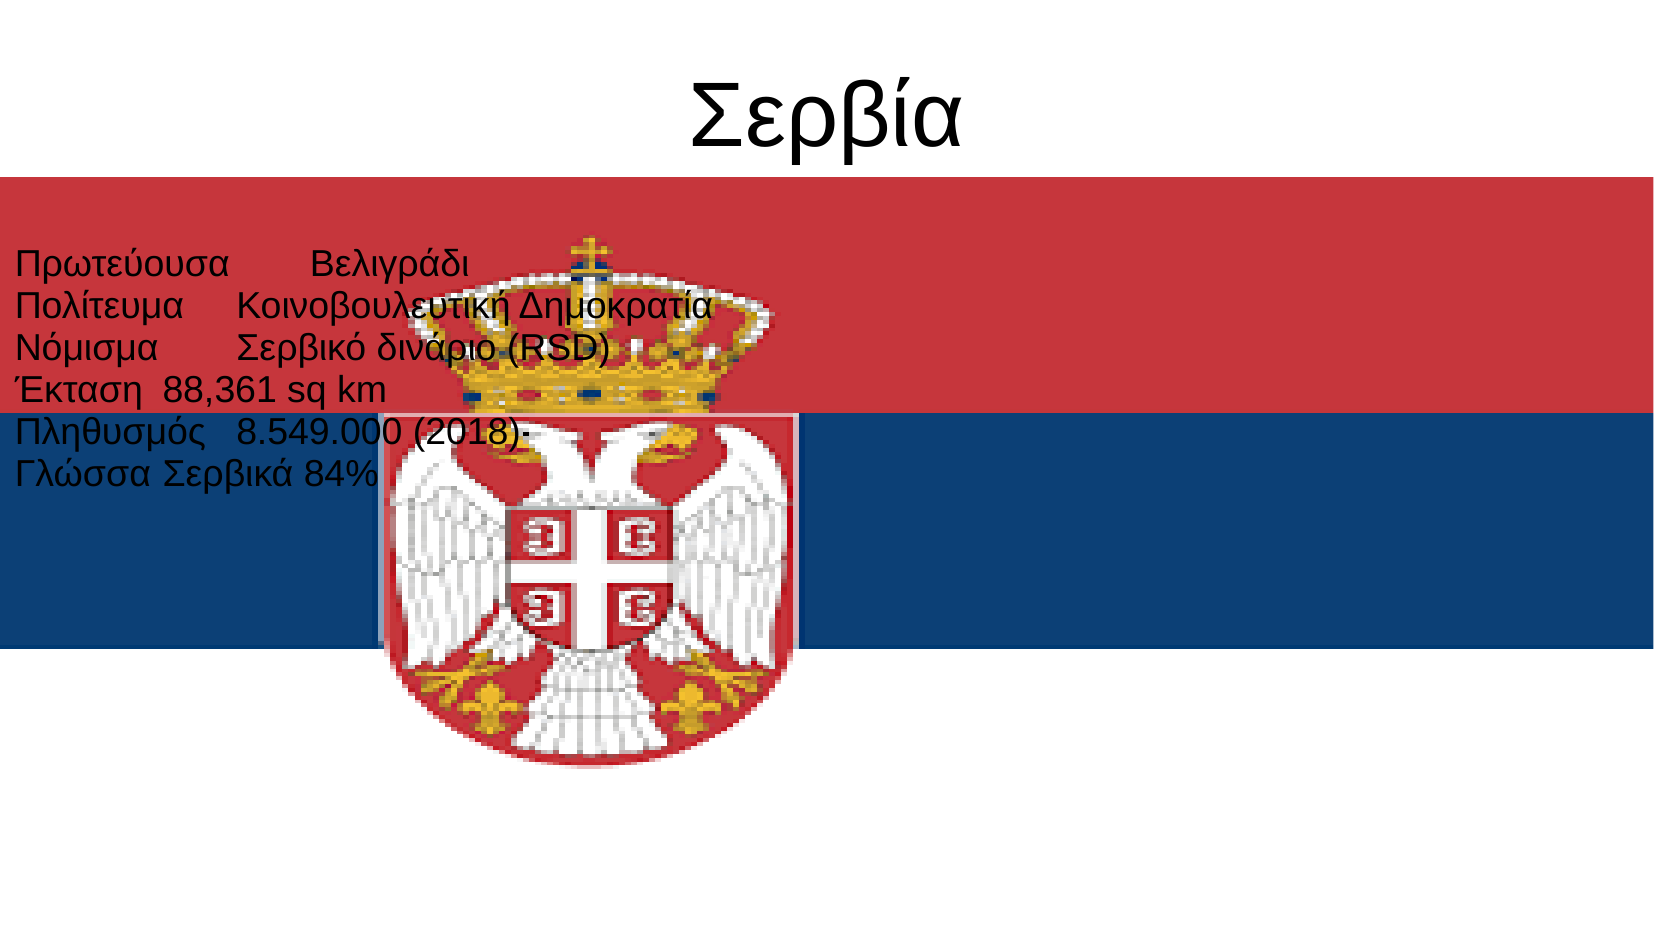

# Σερβία
Πρωτεύουσα 	Βελιγράδι
Πολίτευμα 	Κοινοβουλευτική Δημοκρατία
Νόμισμα 	Σερβικό δινάριο (RSD)
Έκταση 	88,361 sq km
Πληθυσμός 	8.549.000 (2018)
Γλώσσα 	Σερβικά 84%